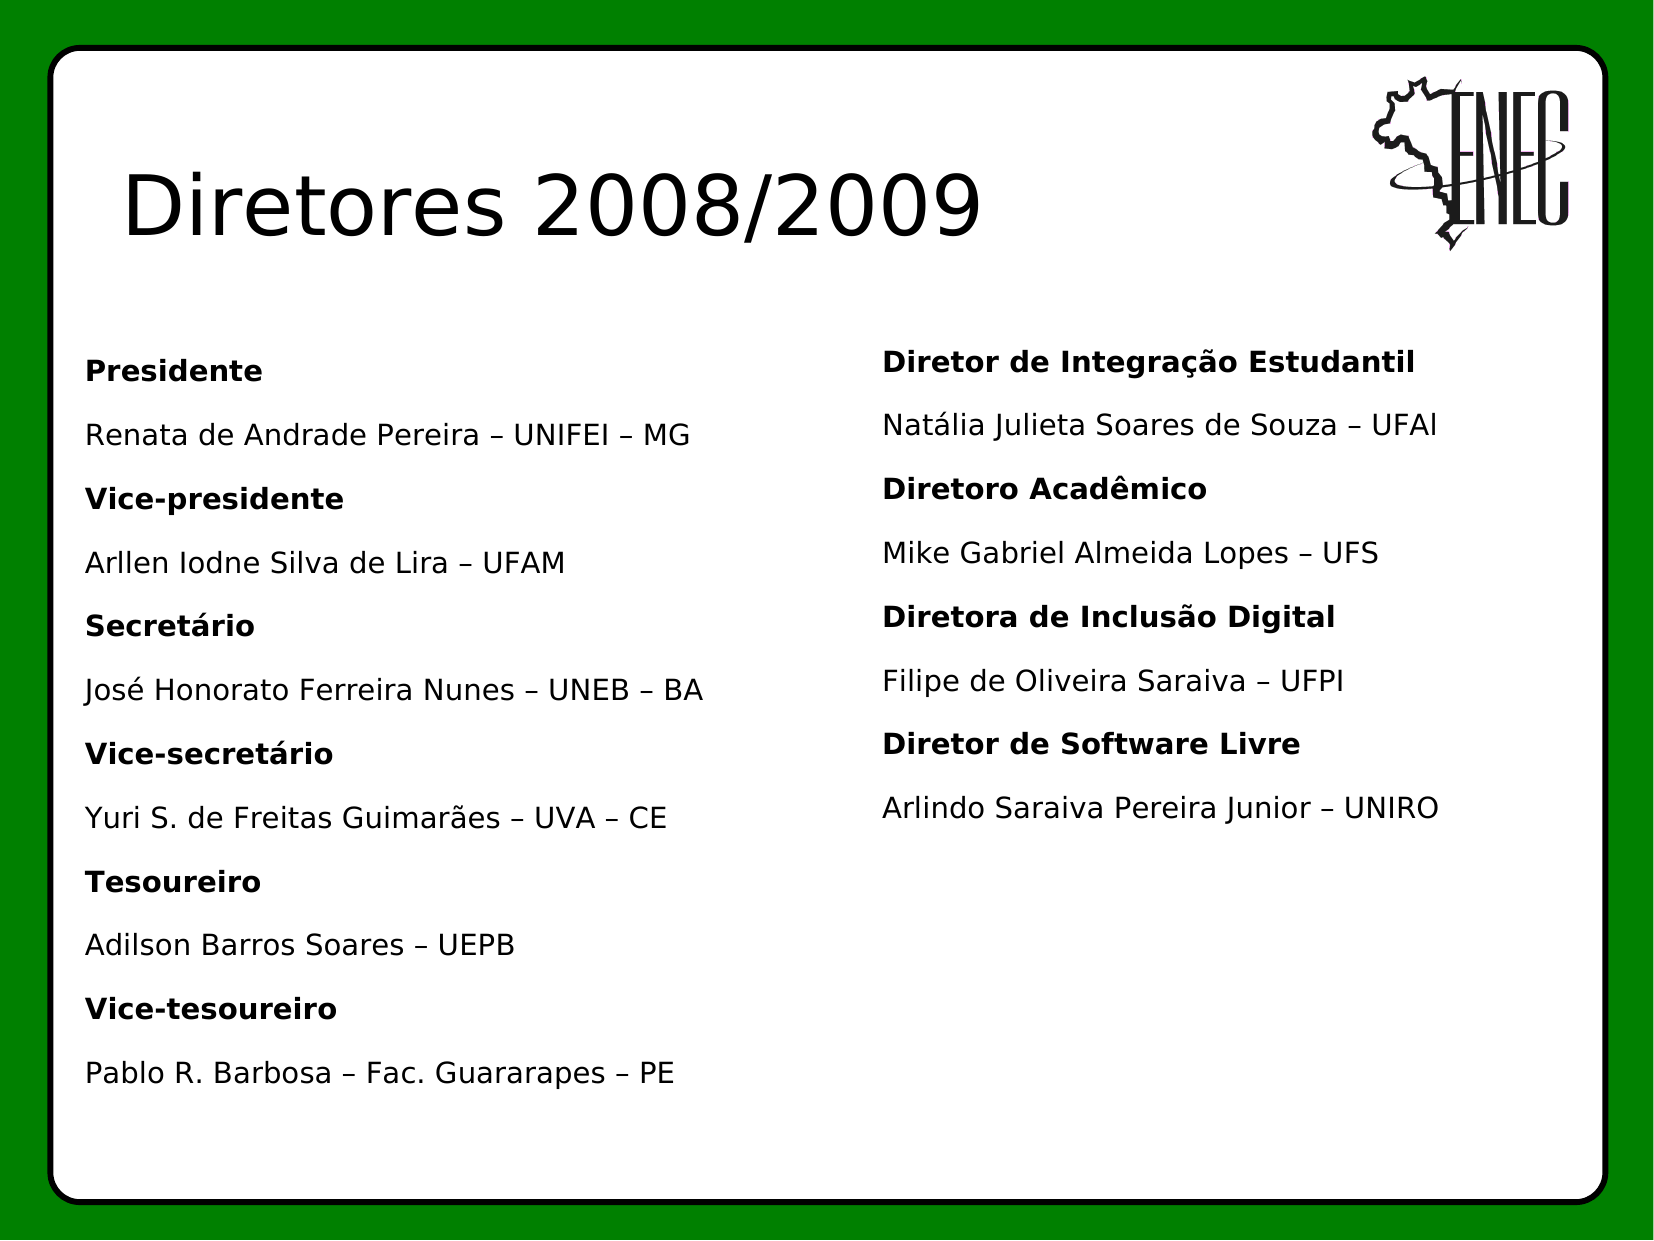

# Diretores 2008/2009
Diretor de Integração Estudantil
Natália Julieta Soares de Souza – UFAl
Diretoro Acadêmico
Mike Gabriel Almeida Lopes – UFS
Diretora de Inclusão Digital
Filipe de Oliveira Saraiva – UFPI
Diretor de Software Livre
Arlindo Saraiva Pereira Junior – UNIRO
Presidente
Renata de Andrade Pereira – UNIFEI – MG
Vice-presidente
Arllen Iodne Silva de Lira – UFAM
Secretário
José Honorato Ferreira Nunes – UNEB – BA
Vice-secretário
Yuri S. de Freitas Guimarães – UVA – CE
Tesoureiro
Adilson Barros Soares – UEPB
Vice-tesoureiro
Pablo R. Barbosa – Fac. Guararapes – PE